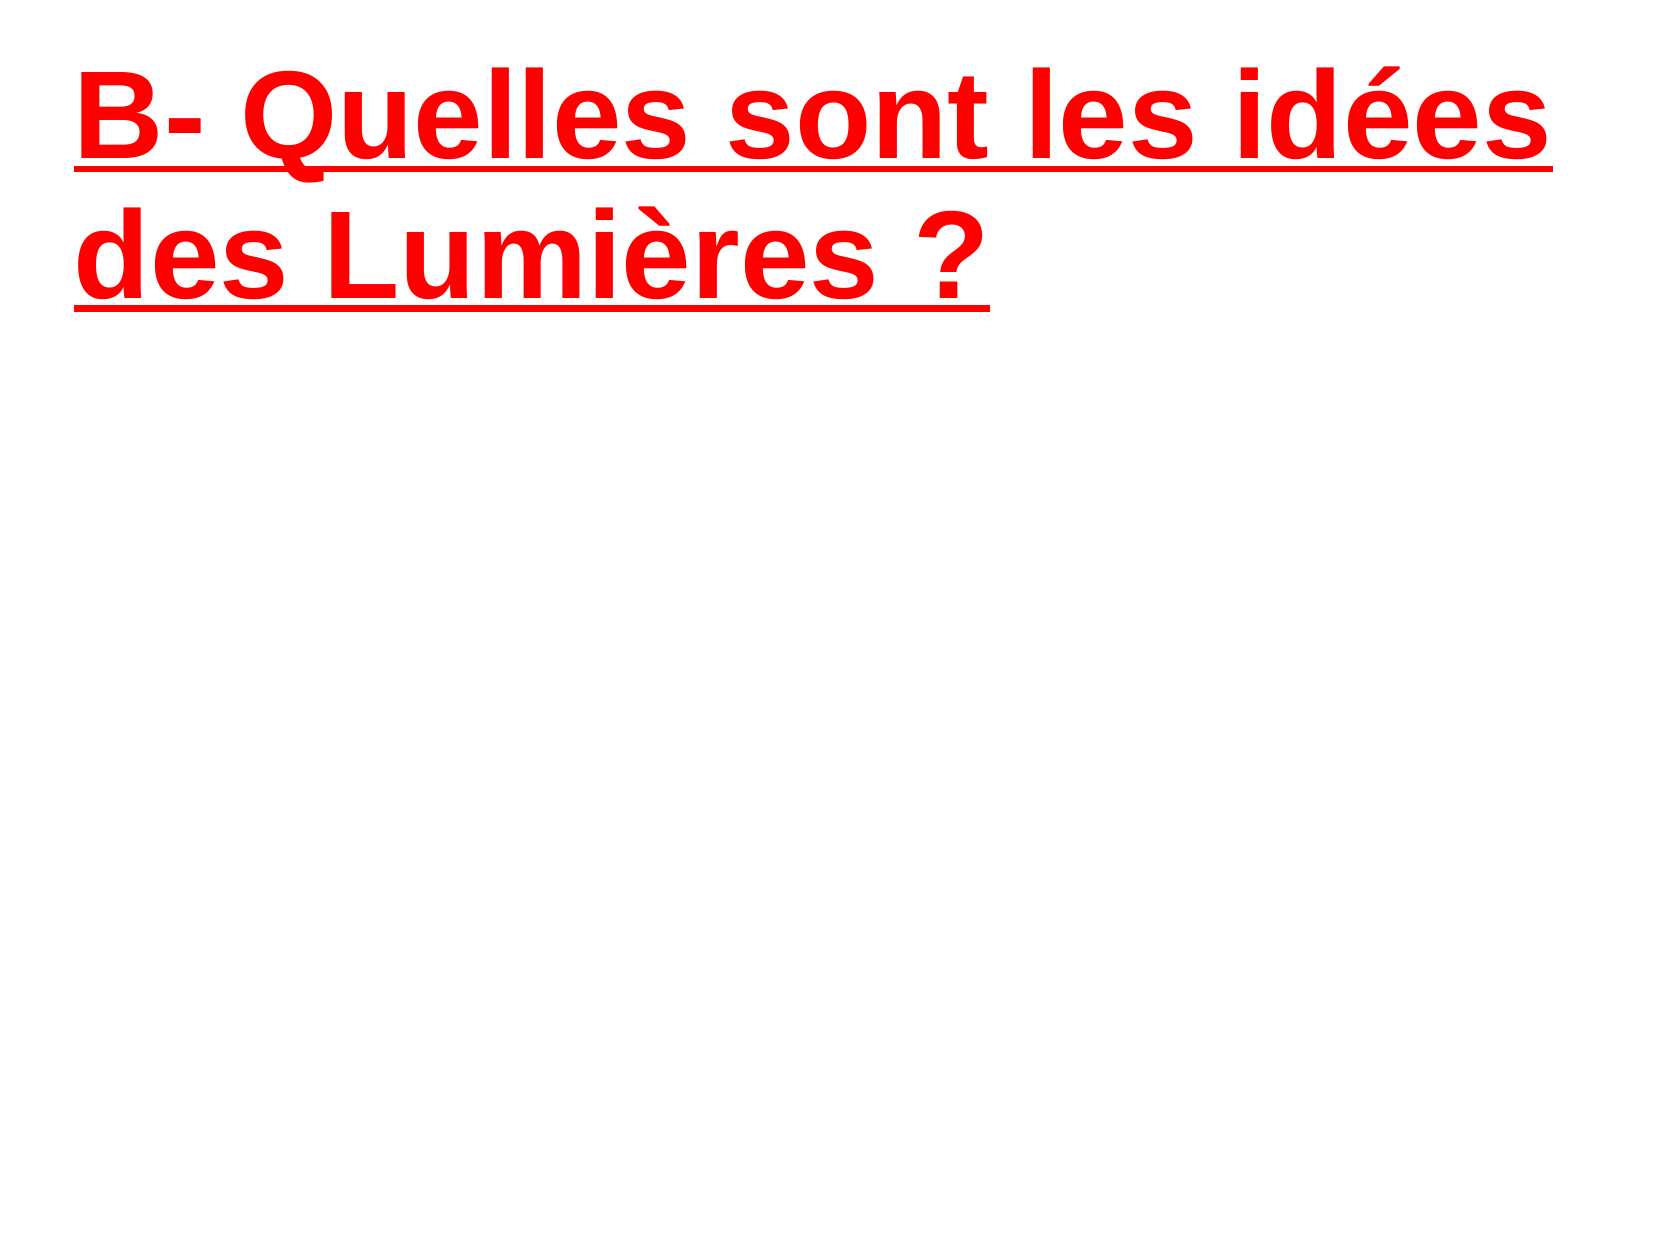

B- Quelles sont les idées des Lumières ?
#